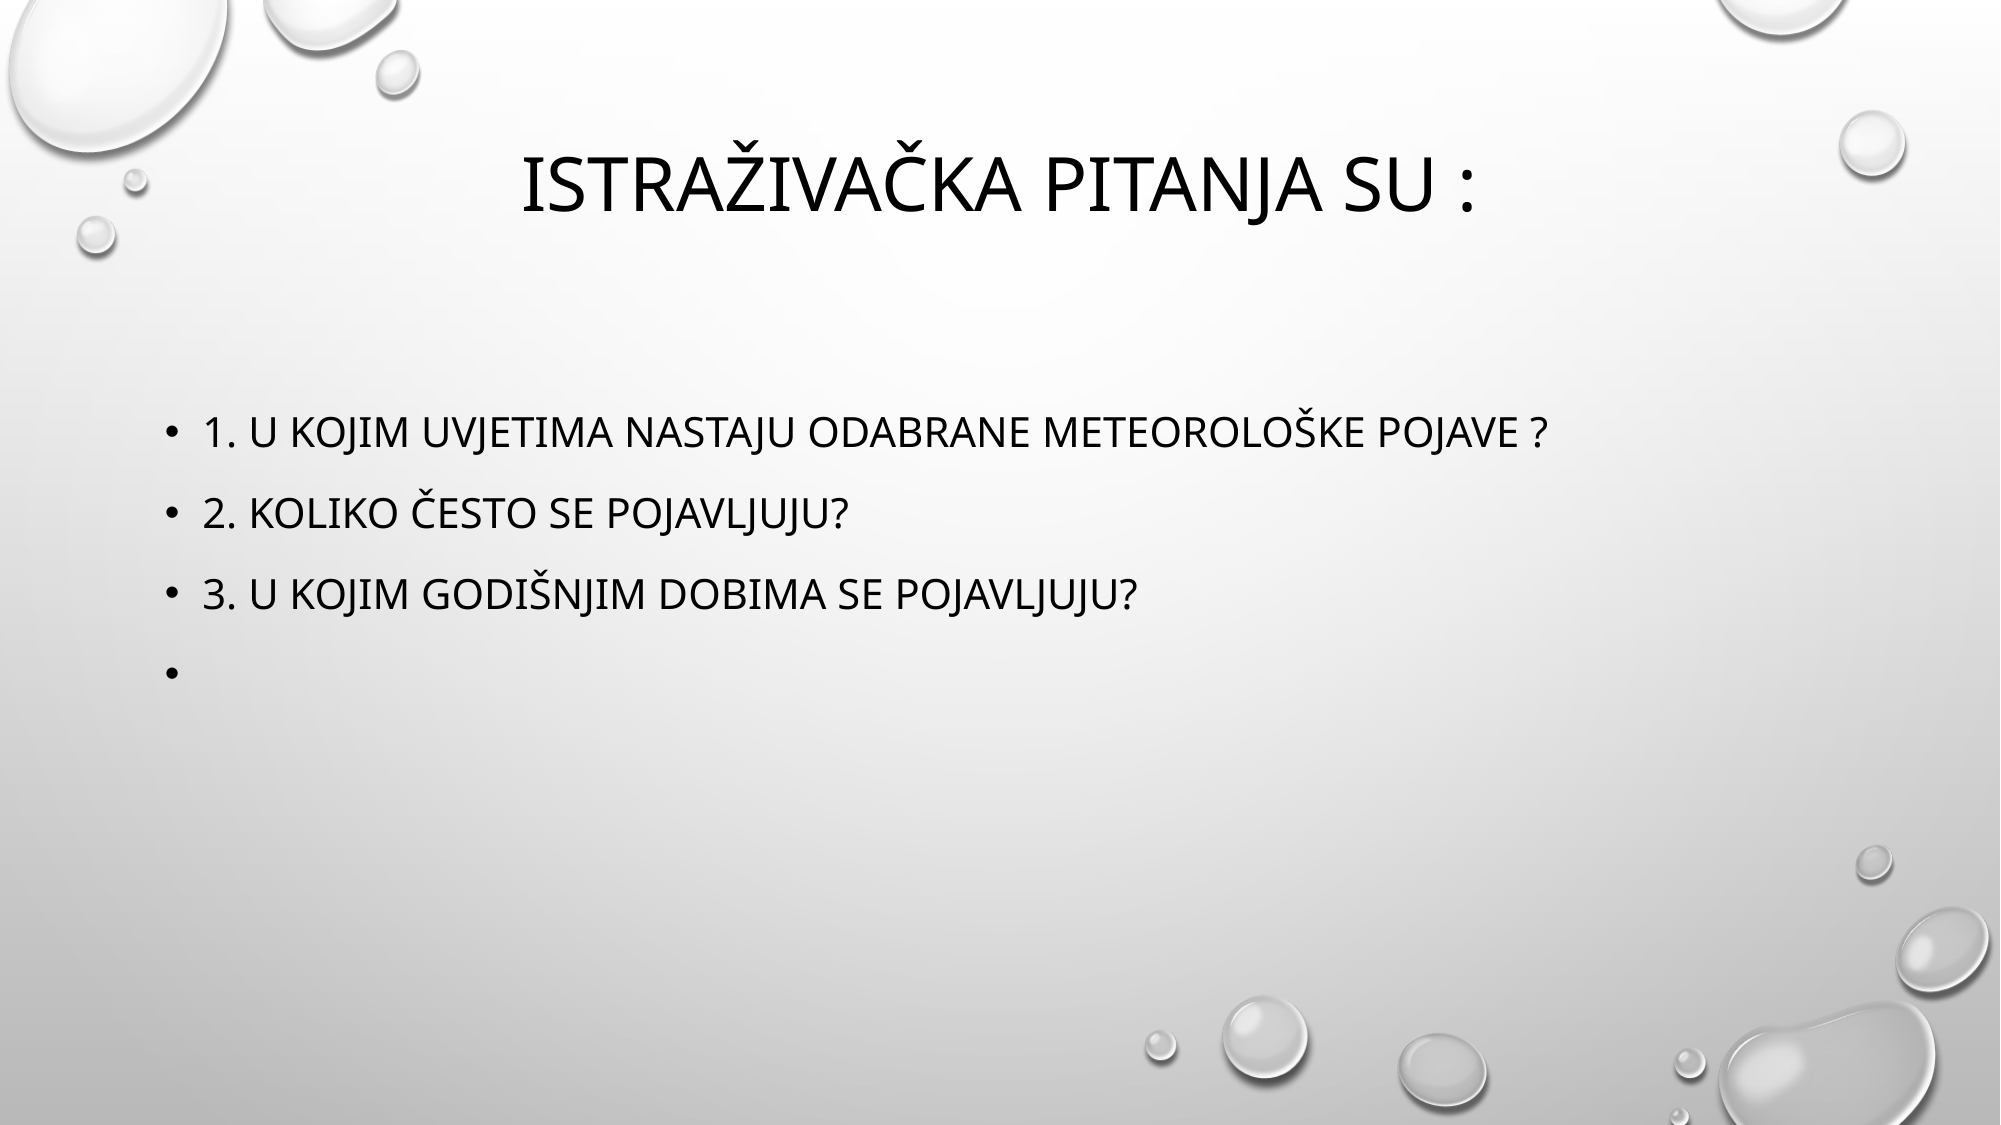

# Istraživačka pitanja su :
1. U kojim uvjetima nastaju odabrane meteorološke pojave ?
2. Koliko često se pojavljuju?
3. U kojim godišnjim dobima se pojavljuju?